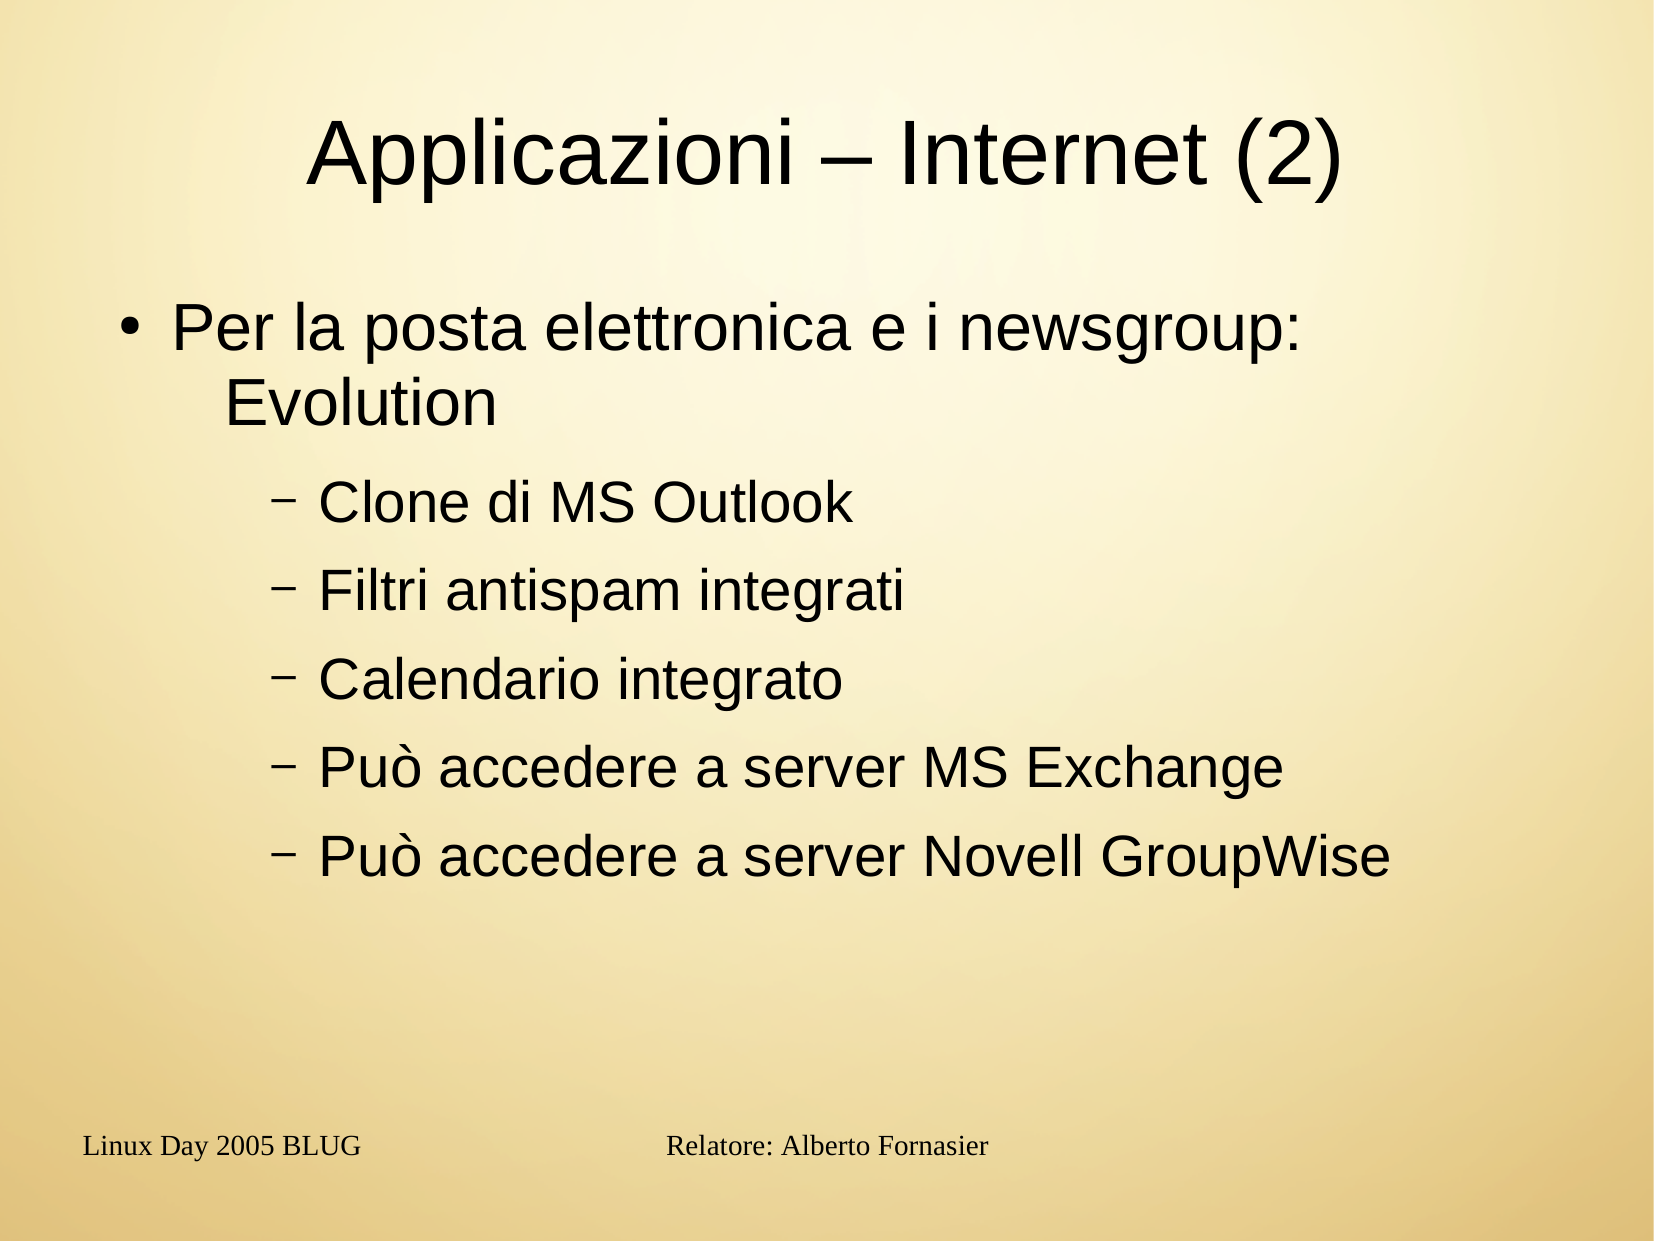

# Applicazioni – Internet (2)
Per la posta elettronica e i newsgroup: Evolution
Clone di MS Outlook
Filtri antispam integrati
Calendario integrato
Può accedere a server MS Exchange
Può accedere a server Novell GroupWise